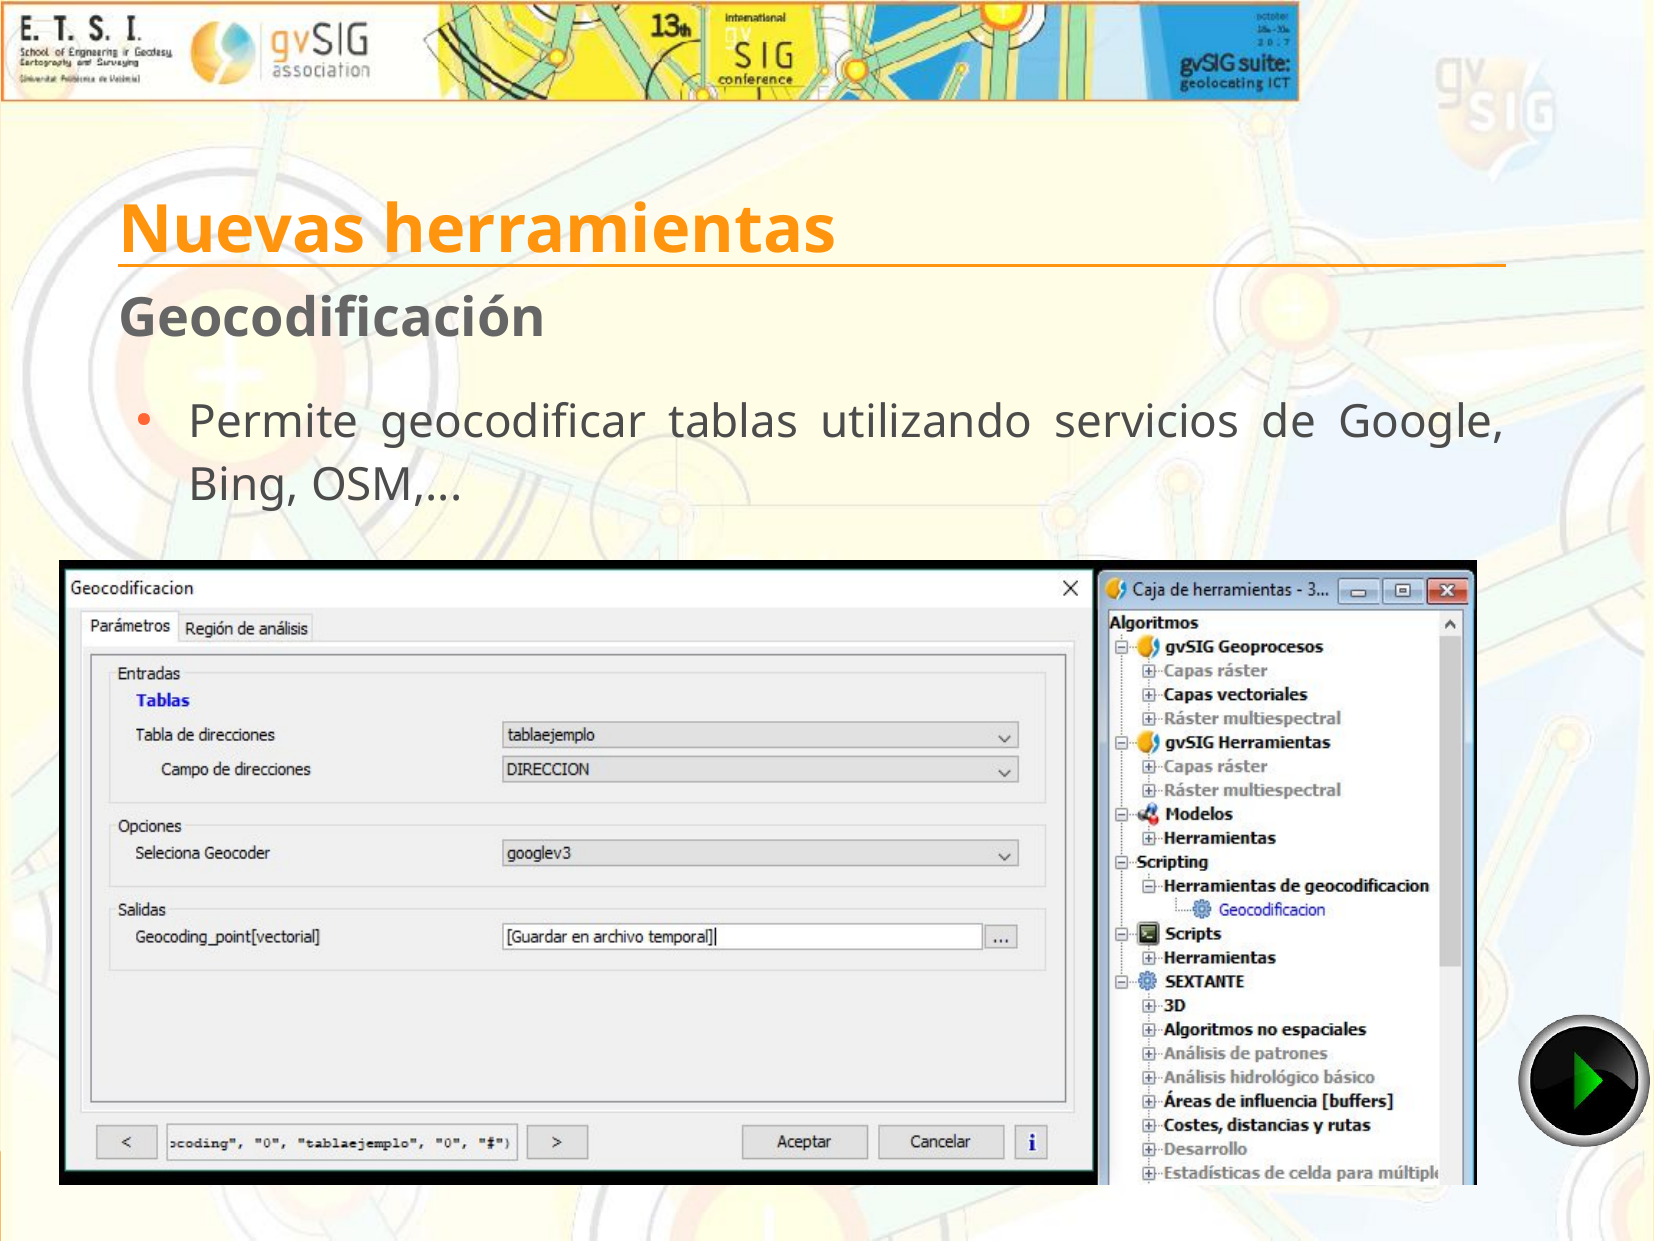

# Nuevas herramientas
Geocodificación
Permite geocodificar tablas utilizando servicios de Google, Bing, OSM,...